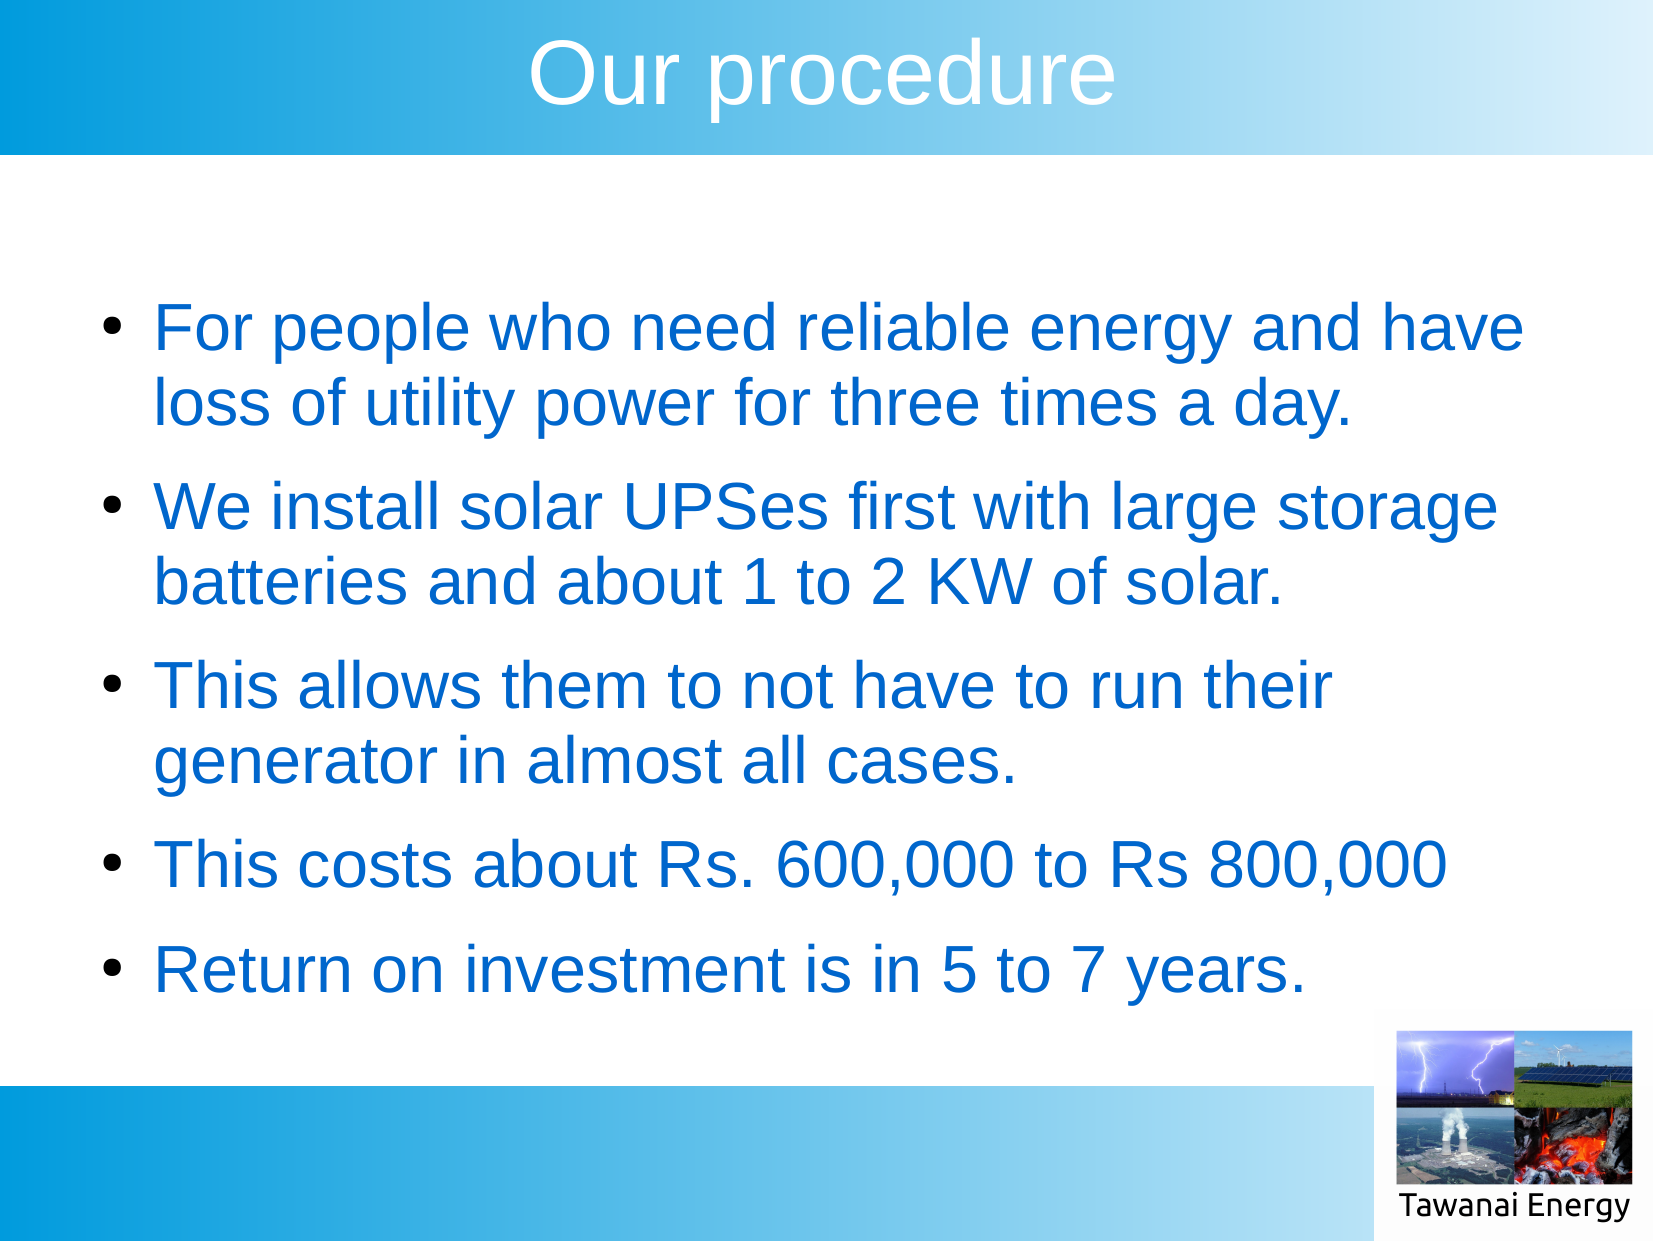

# Our procedure
For people who need reliable energy and have loss of utility power for three times a day.
We install solar UPSes first with large storage batteries and about 1 to 2 KW of solar.
This allows them to not have to run their generator in almost all cases.
This costs about Rs. 600,000 to Rs 800,000
Return on investment is in 5 to 7 years.